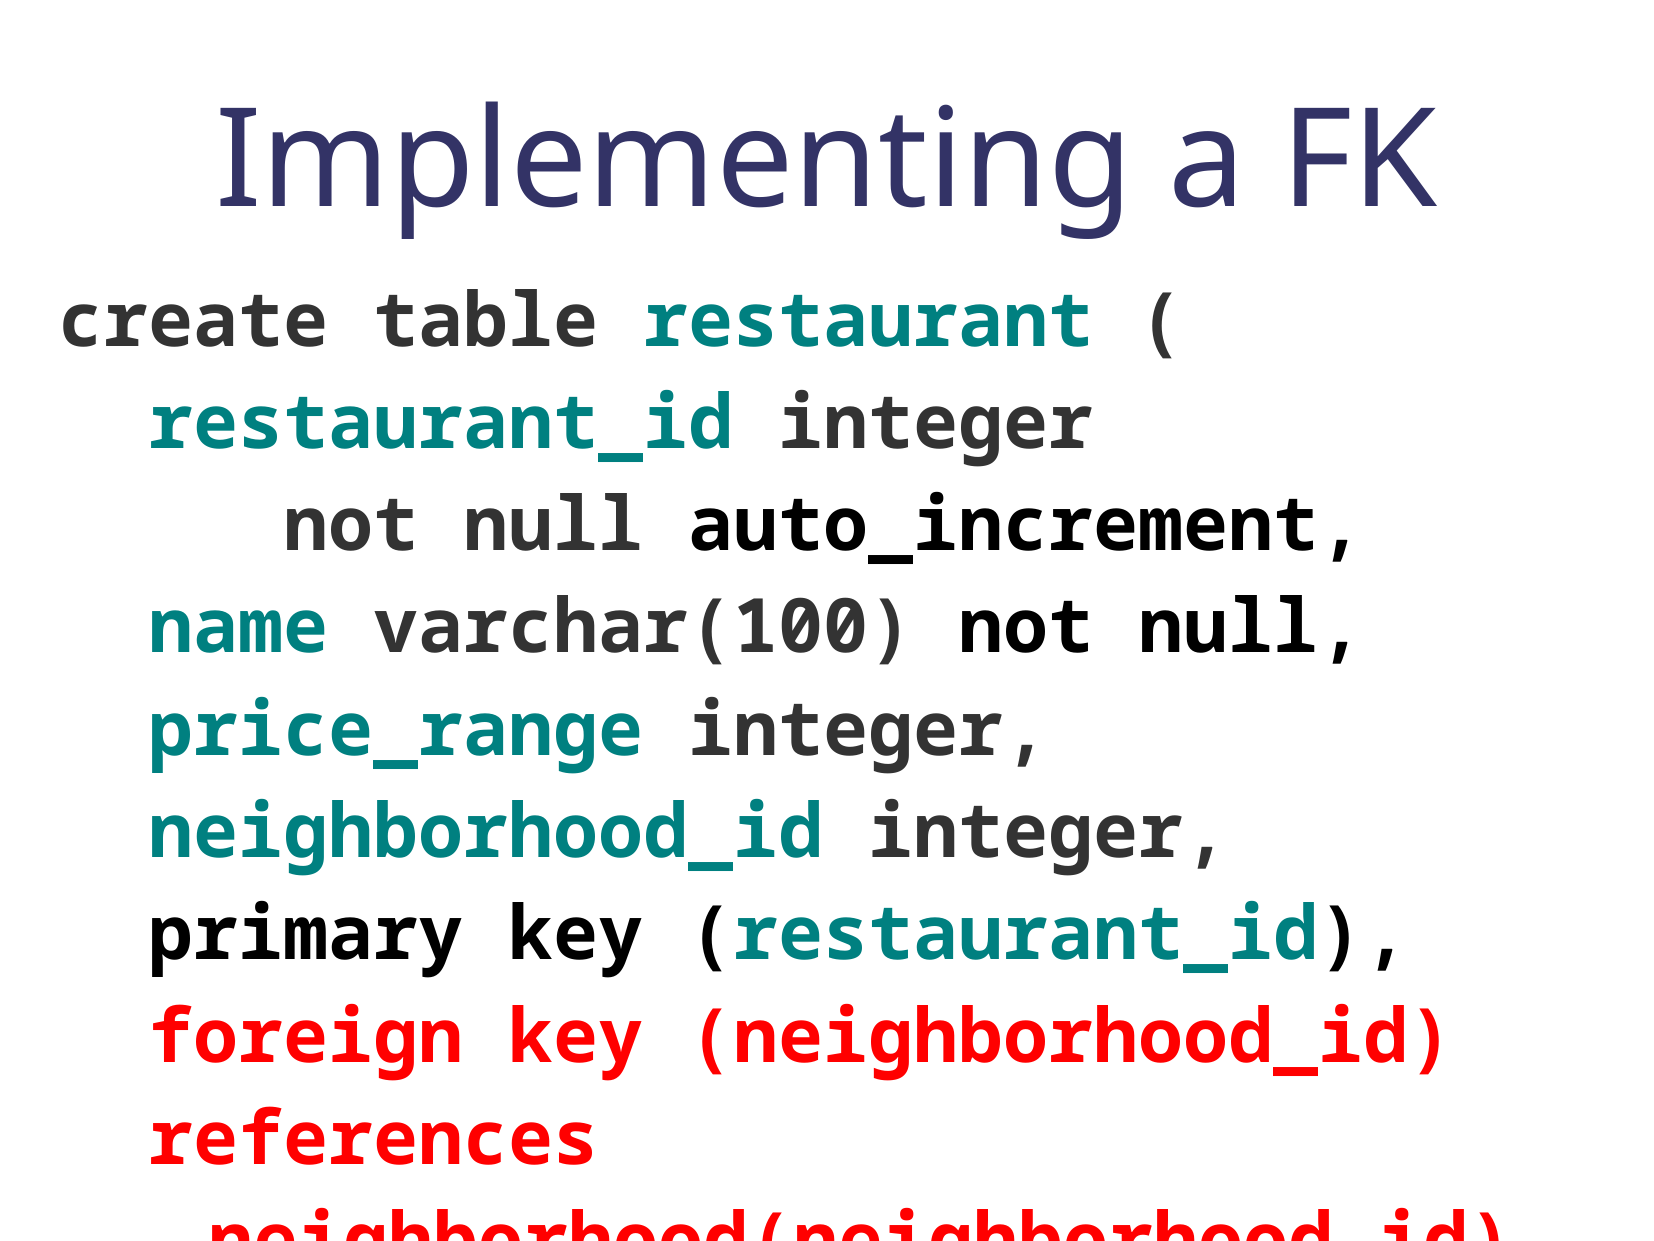

# Implementing a FK
create table restaurant (
 restaurant_id integer
			not null auto_increment,
 name varchar(100) not null,
 price_range integer,
 neighborhood_id integer,
 primary key (restaurant_id),
 foreign key (neighborhood_id)
 references
		neighborhood(neighborhood_id)
);